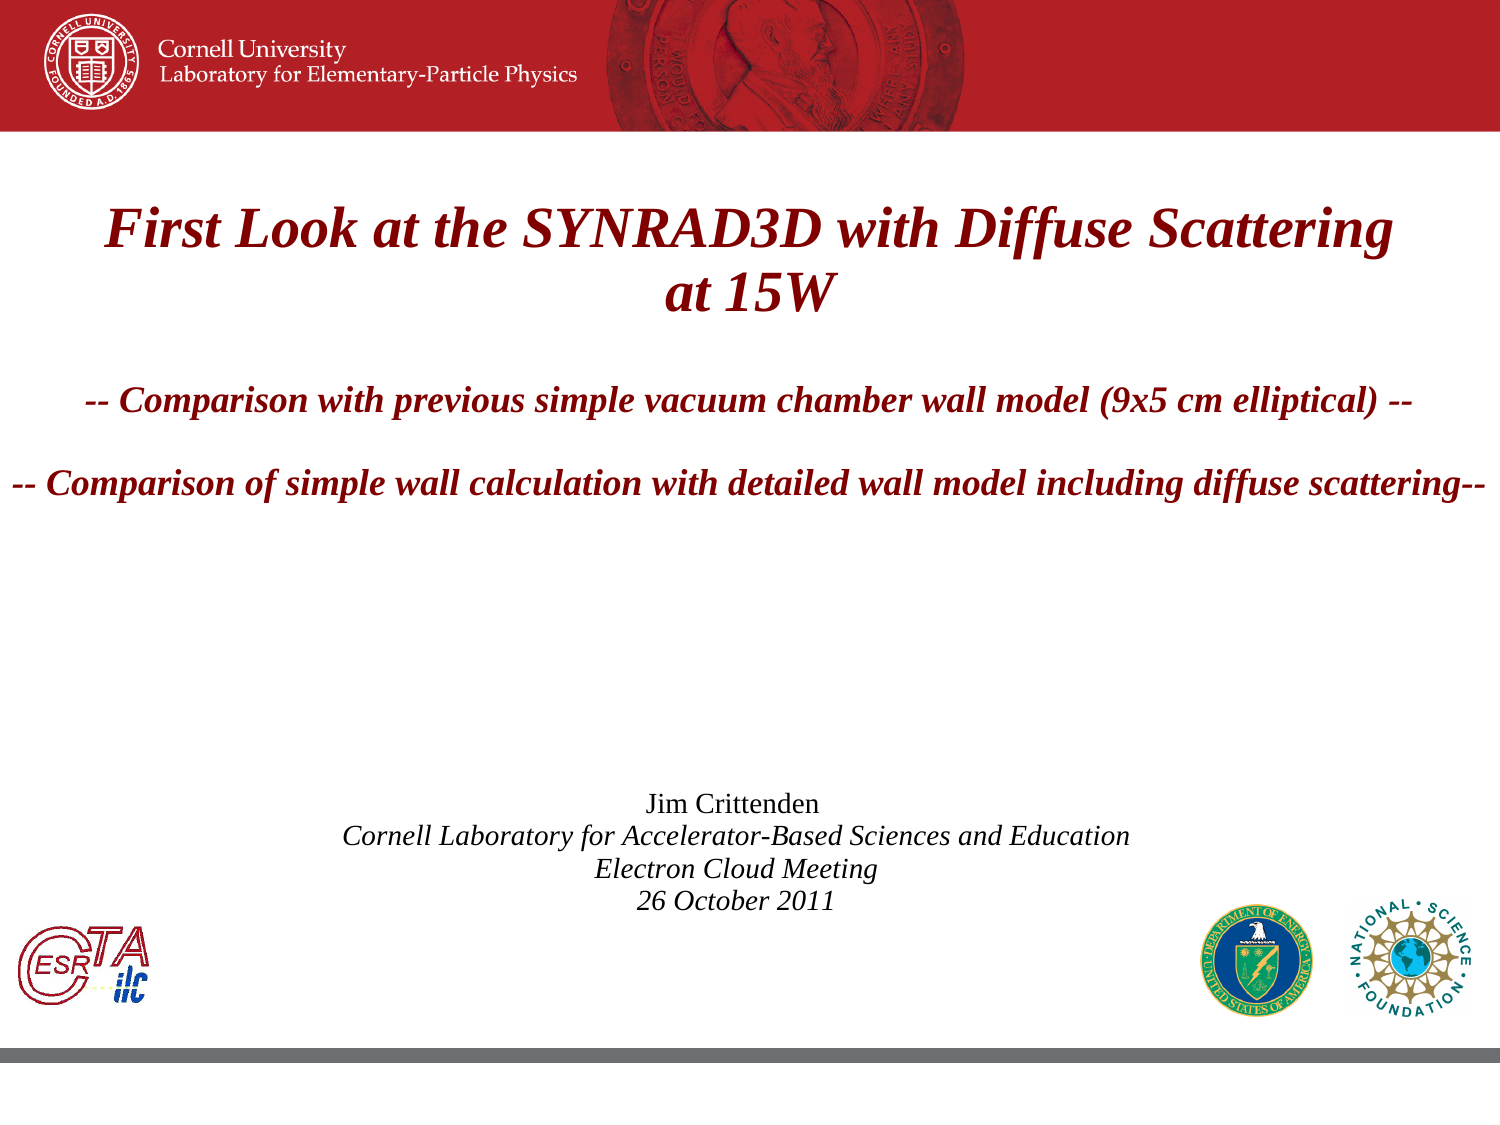

First Look at the SYNRAD3D with Diffuse Scattering
at 15W
-- Comparison with previous simple vacuum chamber wall model (9x5 cm elliptical) --
-- Comparison of simple wall calculation with detailed wall model including diffuse scattering--
# Jim Crittenden
Cornell Laboratory for Accelerator-Based Sciences and Education
Electron Cloud Meeting
26 October 2011